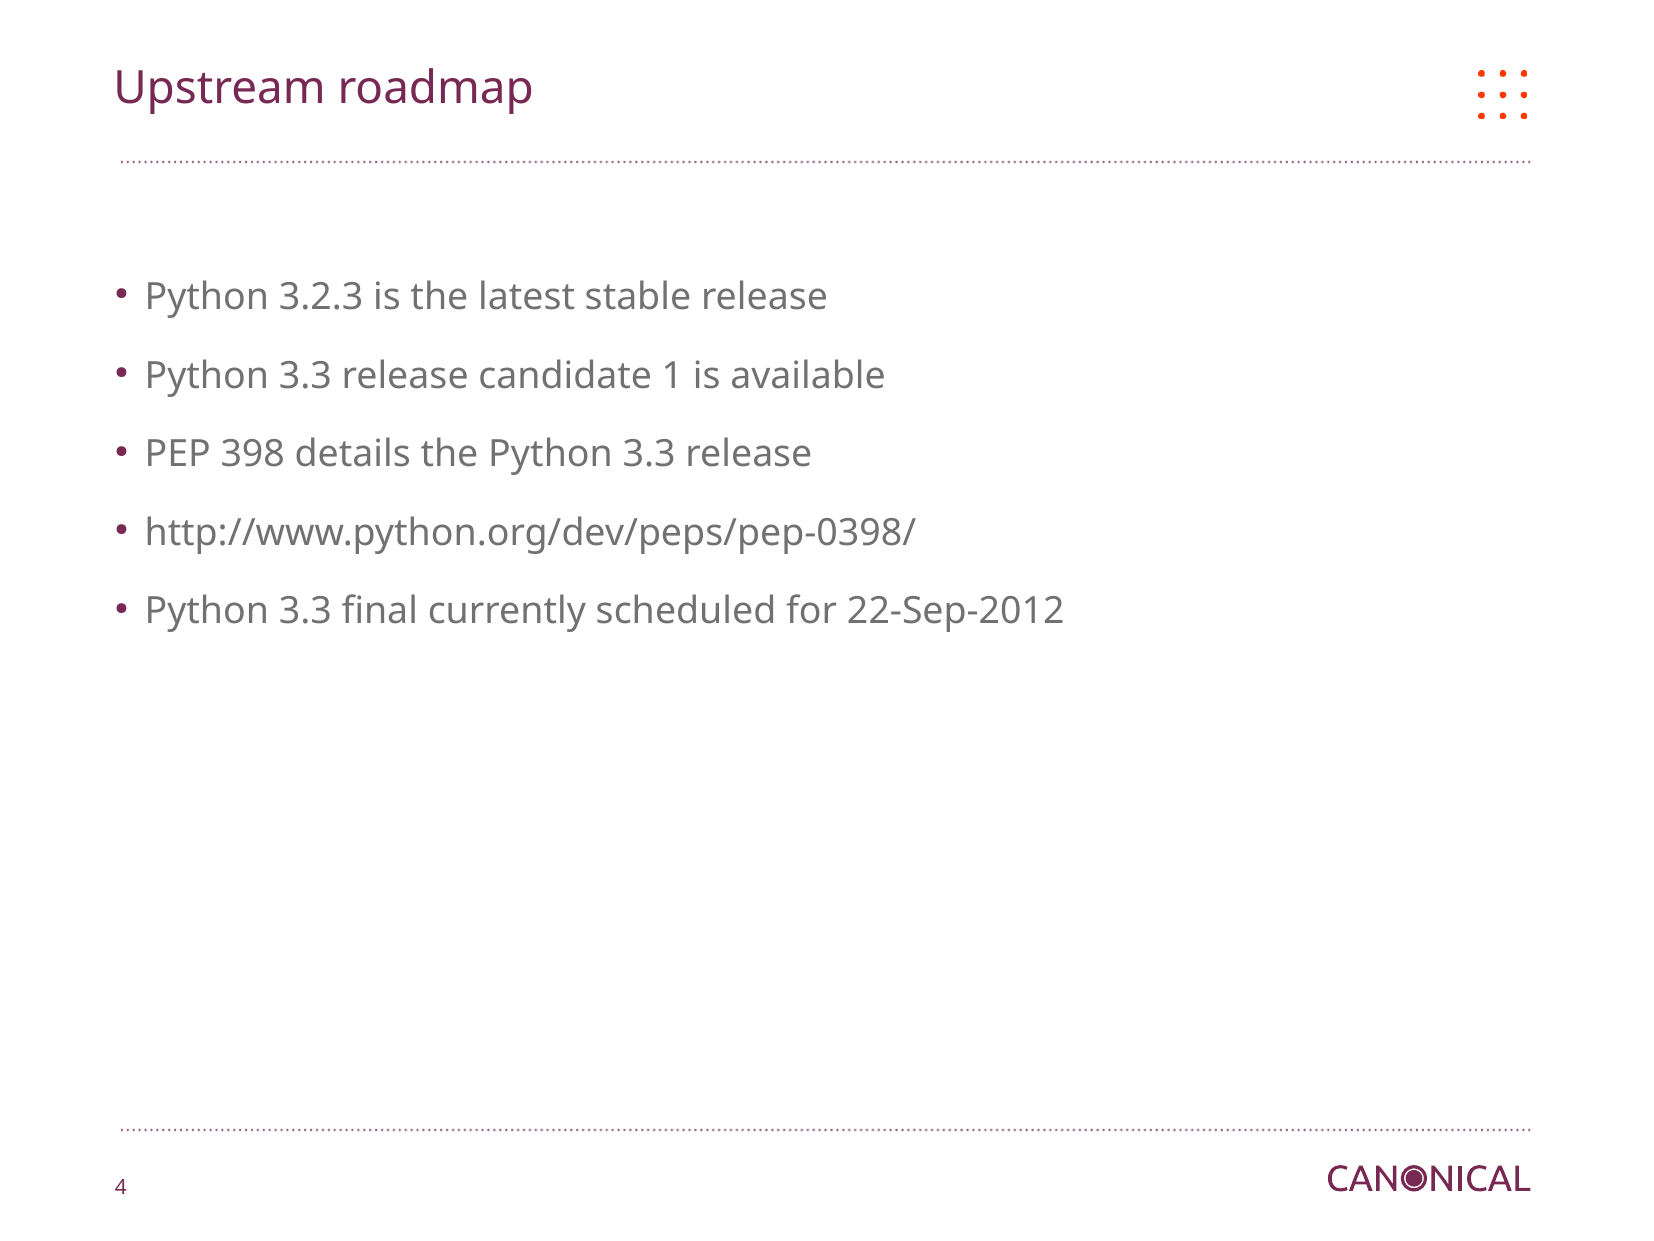

# Upstream roadmap
Python 3.2.3 is the latest stable release
Python 3.3 release candidate 1 is available
PEP 398 details the Python 3.3 release
http://www.python.org/dev/peps/pep-0398/
Python 3.3 final currently scheduled for 22-Sep-2012